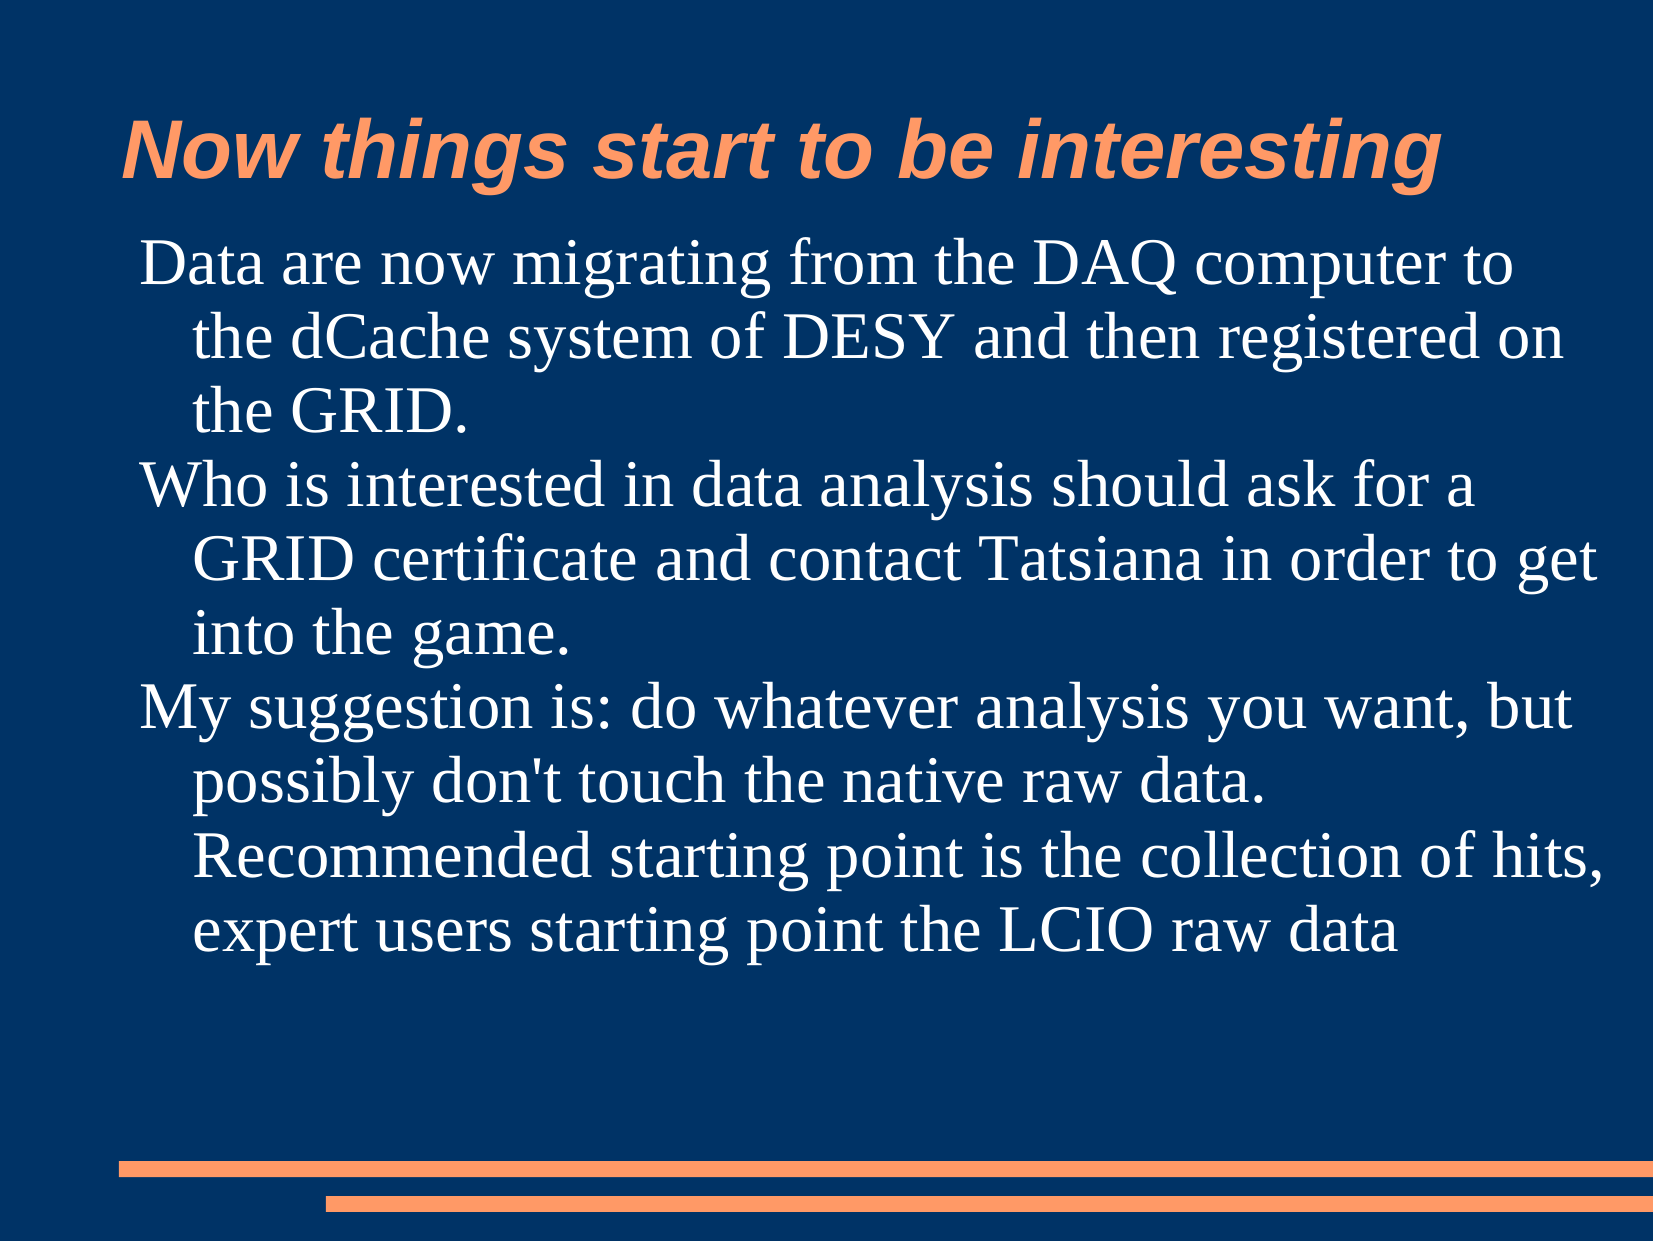

# Now things start to be interesting
Data are now migrating from the DAQ computer to the dCache system of DESY and then registered on the GRID.
Who is interested in data analysis should ask for a GRID certificate and contact Tatsiana in order to get into the game.
My suggestion is: do whatever analysis you want, but possibly don't touch the native raw data. Recommended starting point is the collection of hits, expert users starting point the LCIO raw data